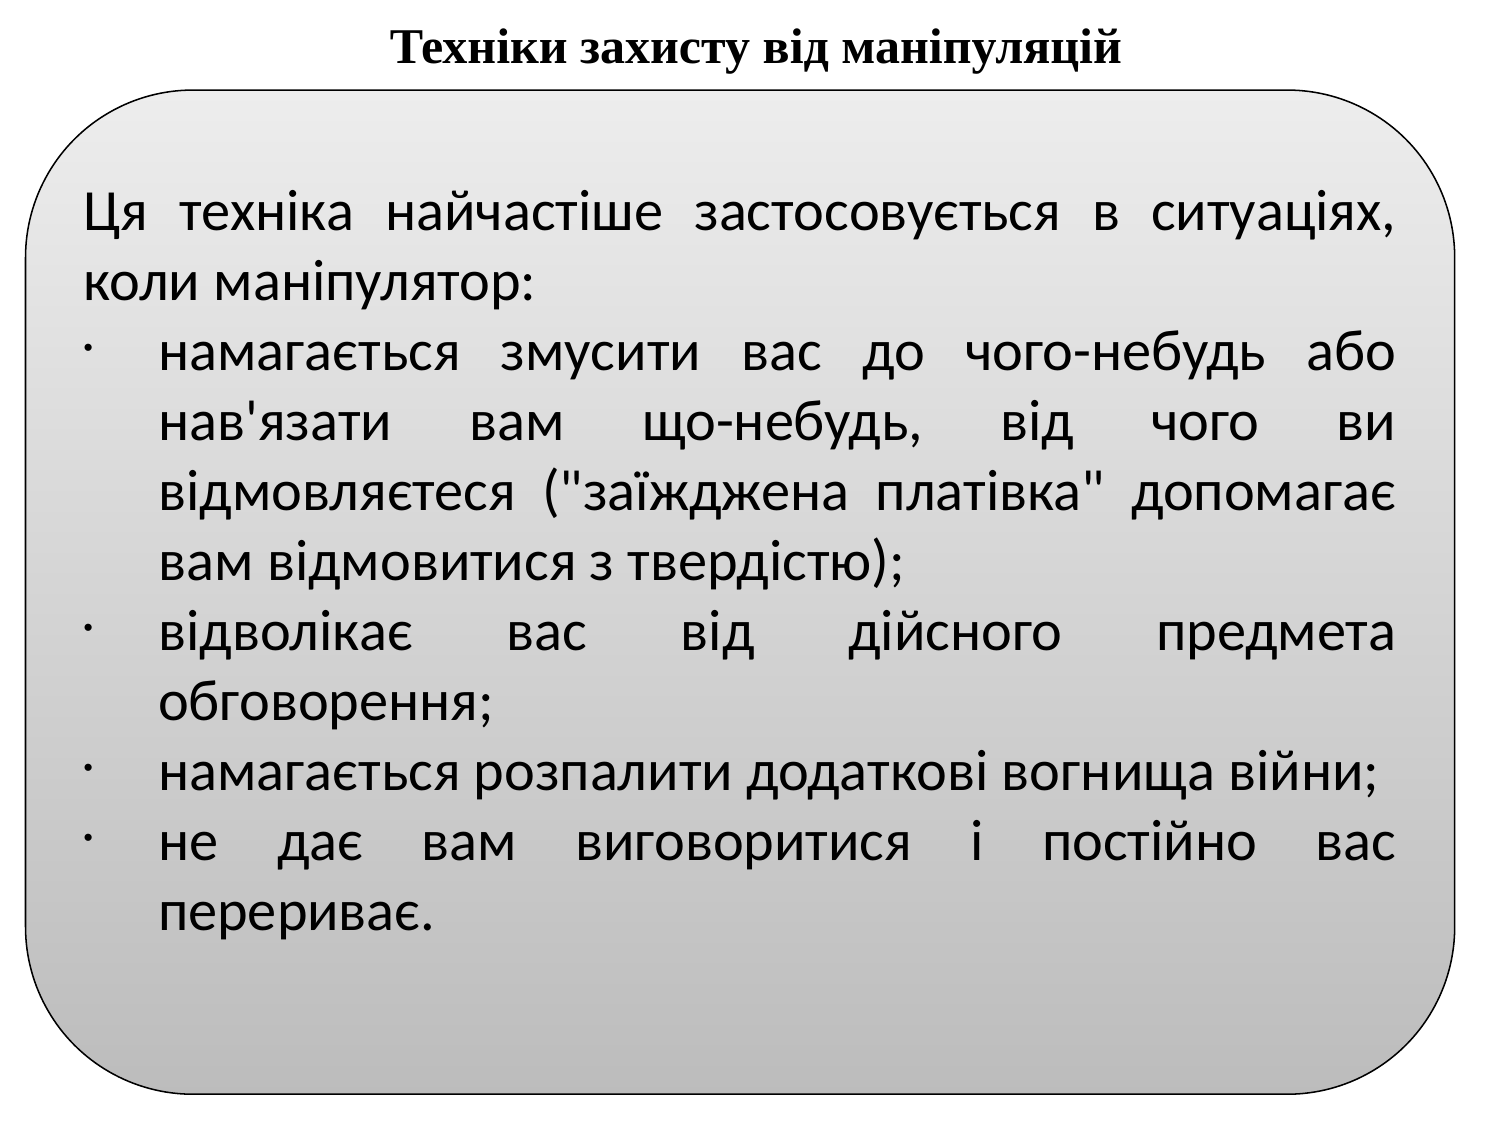

# Техніки захисту від маніпуляцій
Ця техніка найчастіше застосовується в ситуаціях, коли маніпулятор:
намагається змусити вас до чого-небудь або нав'язати вам що-небудь, від чого ви відмовляєтеся ("заїжджена платівка" допомагає вам відмовитися з твердістю);
відволікає вас від дійсного предмета обговорення;
намагається розпалити додаткові вогнища війни;
не дає вам виговоритися і постійно вас перериває.